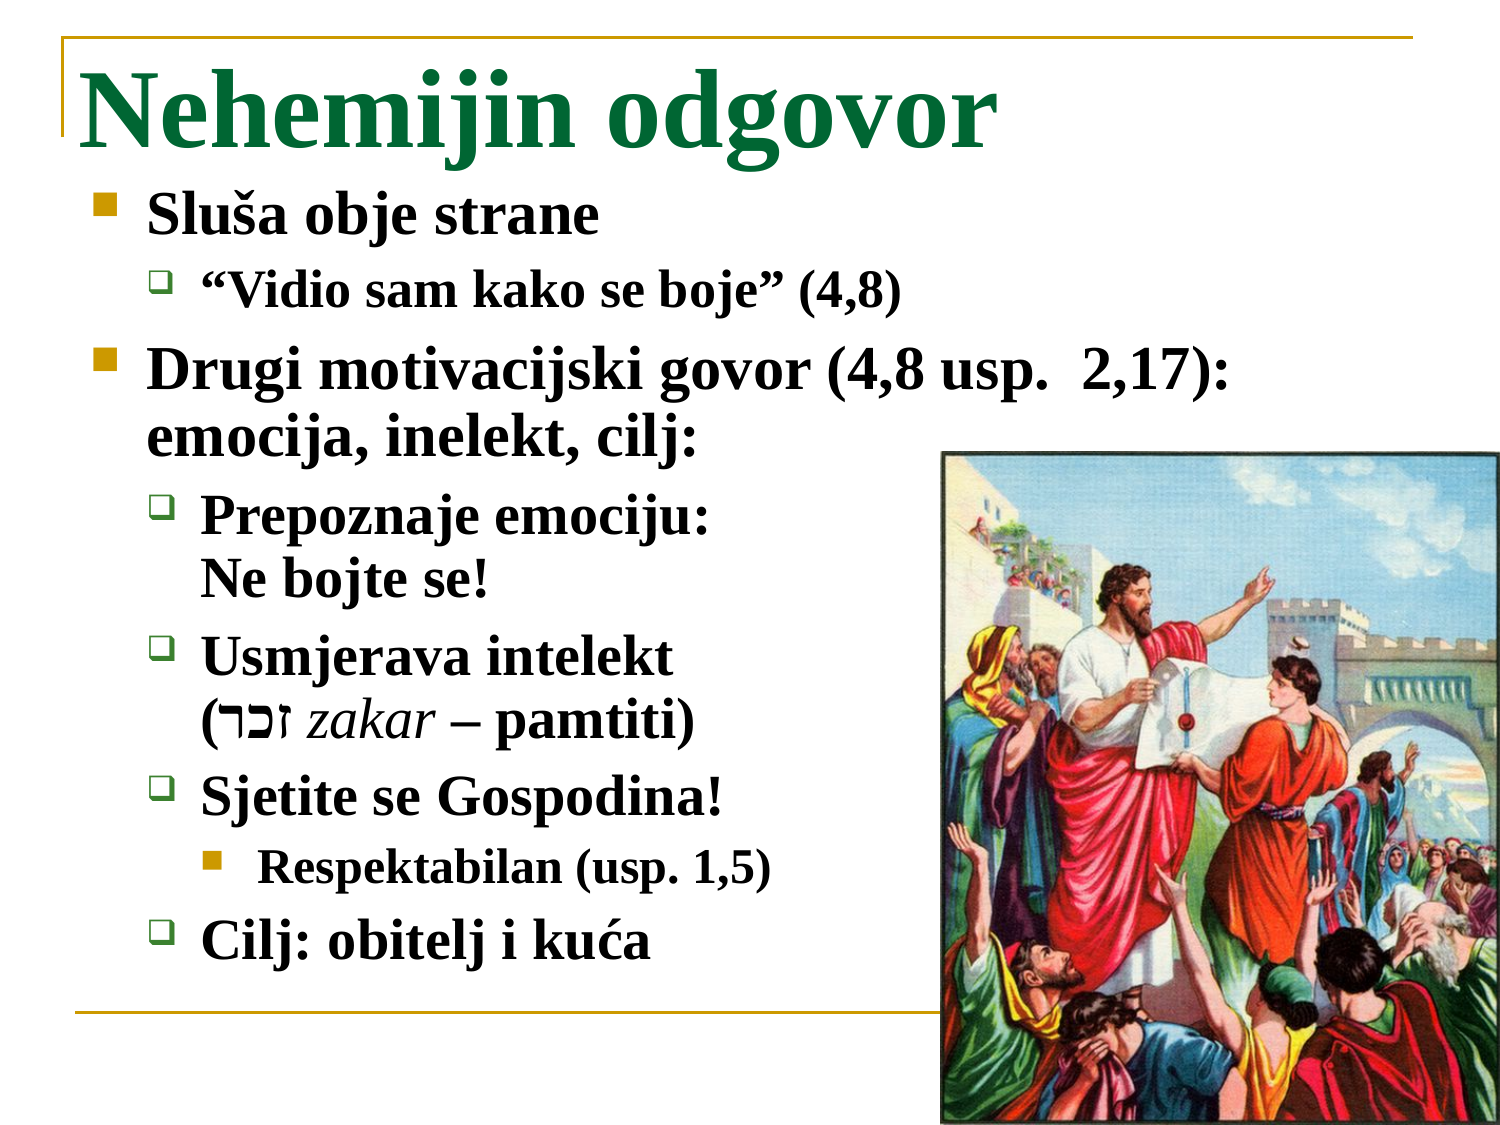

# Nehemijin odgovor
Sluša obje strane
“Vidio sam kako se boje” (4,8)
Drugi motivacijski govor (4,8 usp. 2,17): emocija, inelekt, cilj:
Prepoznaje emociju:
Ne bojte se!
Usmjerava intelekt
(זכר zakar – pamtiti)
Sjetite se Gospodina!
Respektabilan (usp. 1,5)
Cilj: obitelj i kuća